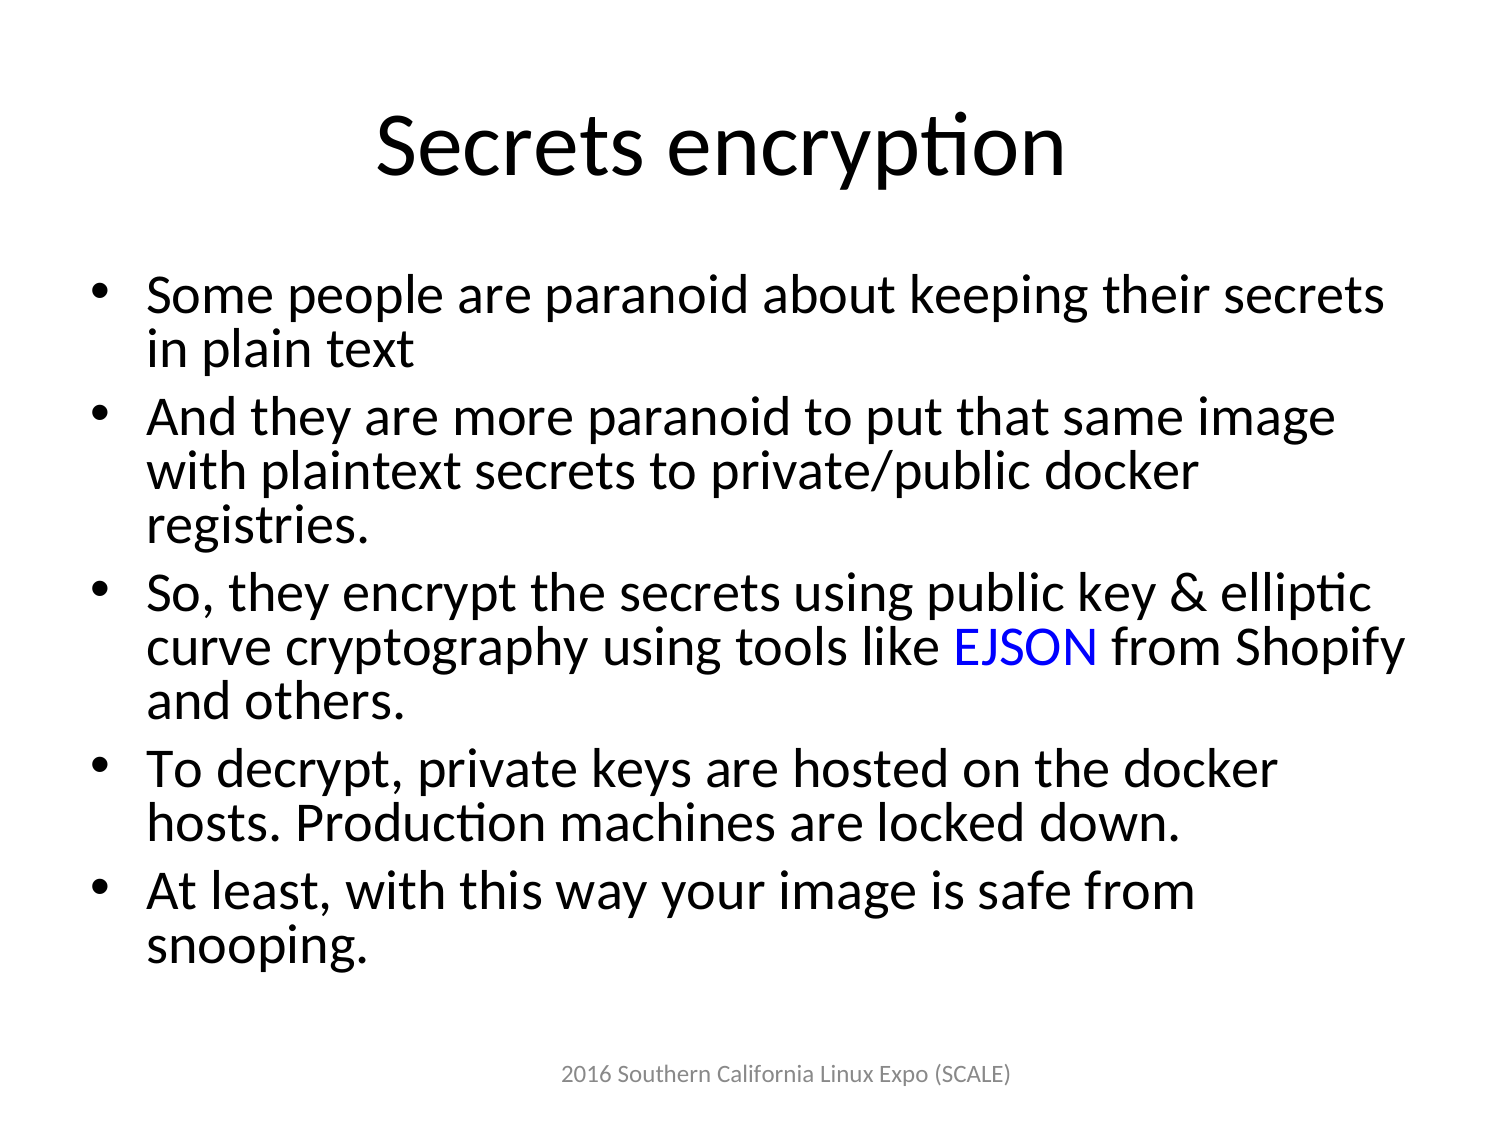

# Secrets encryption
Some people are paranoid about keeping their secrets in plain text
And they are more paranoid to put that same image with plaintext secrets to private/public docker registries.
So, they encrypt the secrets using public key & elliptic curve cryptography using tools like EJSON from Shopify and others.
To decrypt, private keys are hosted on the docker hosts. Production machines are locked down.
At least, with this way your image is safe from snooping.
2016 Southern California Linux Expo (SCALE)